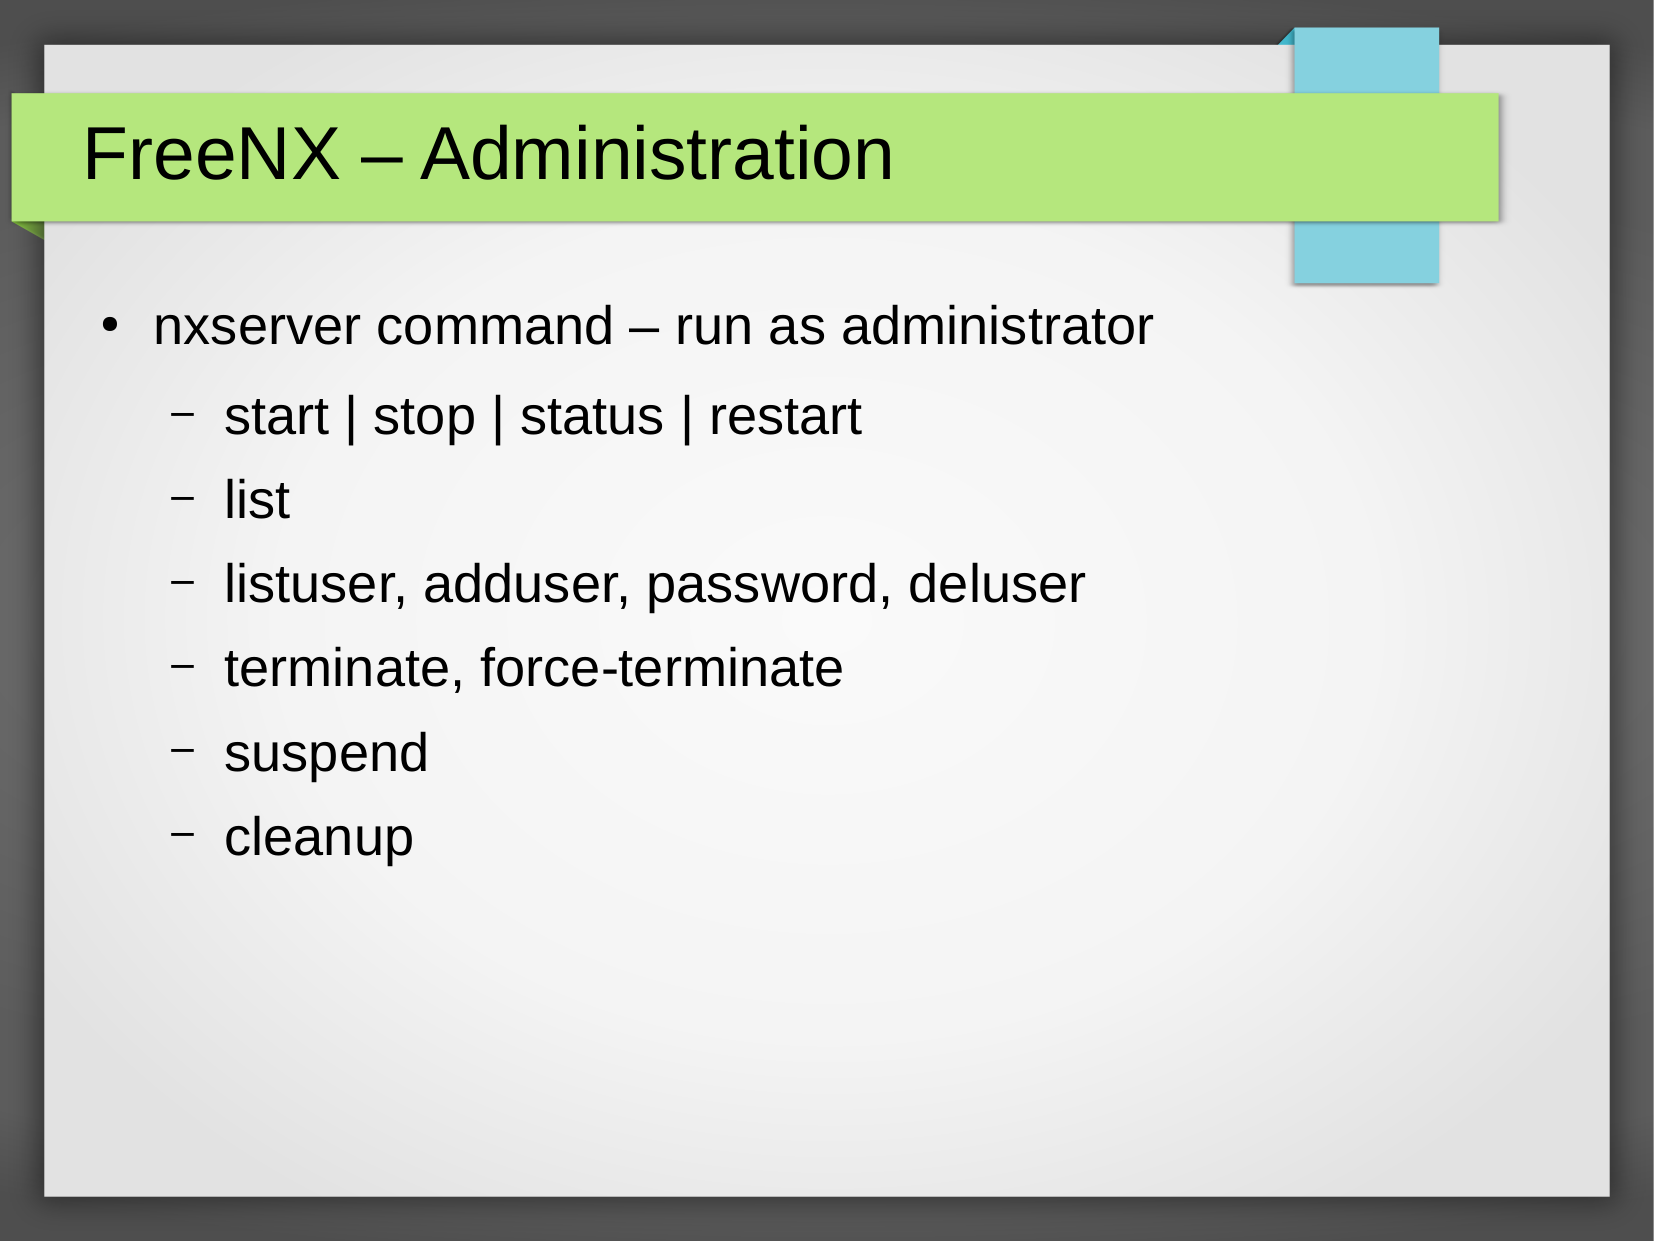

# FreeNX – Administration
nxserver command – run as administrator
start | stop | status | restart
list
listuser, adduser, password, deluser
terminate, force-terminate
suspend
cleanup